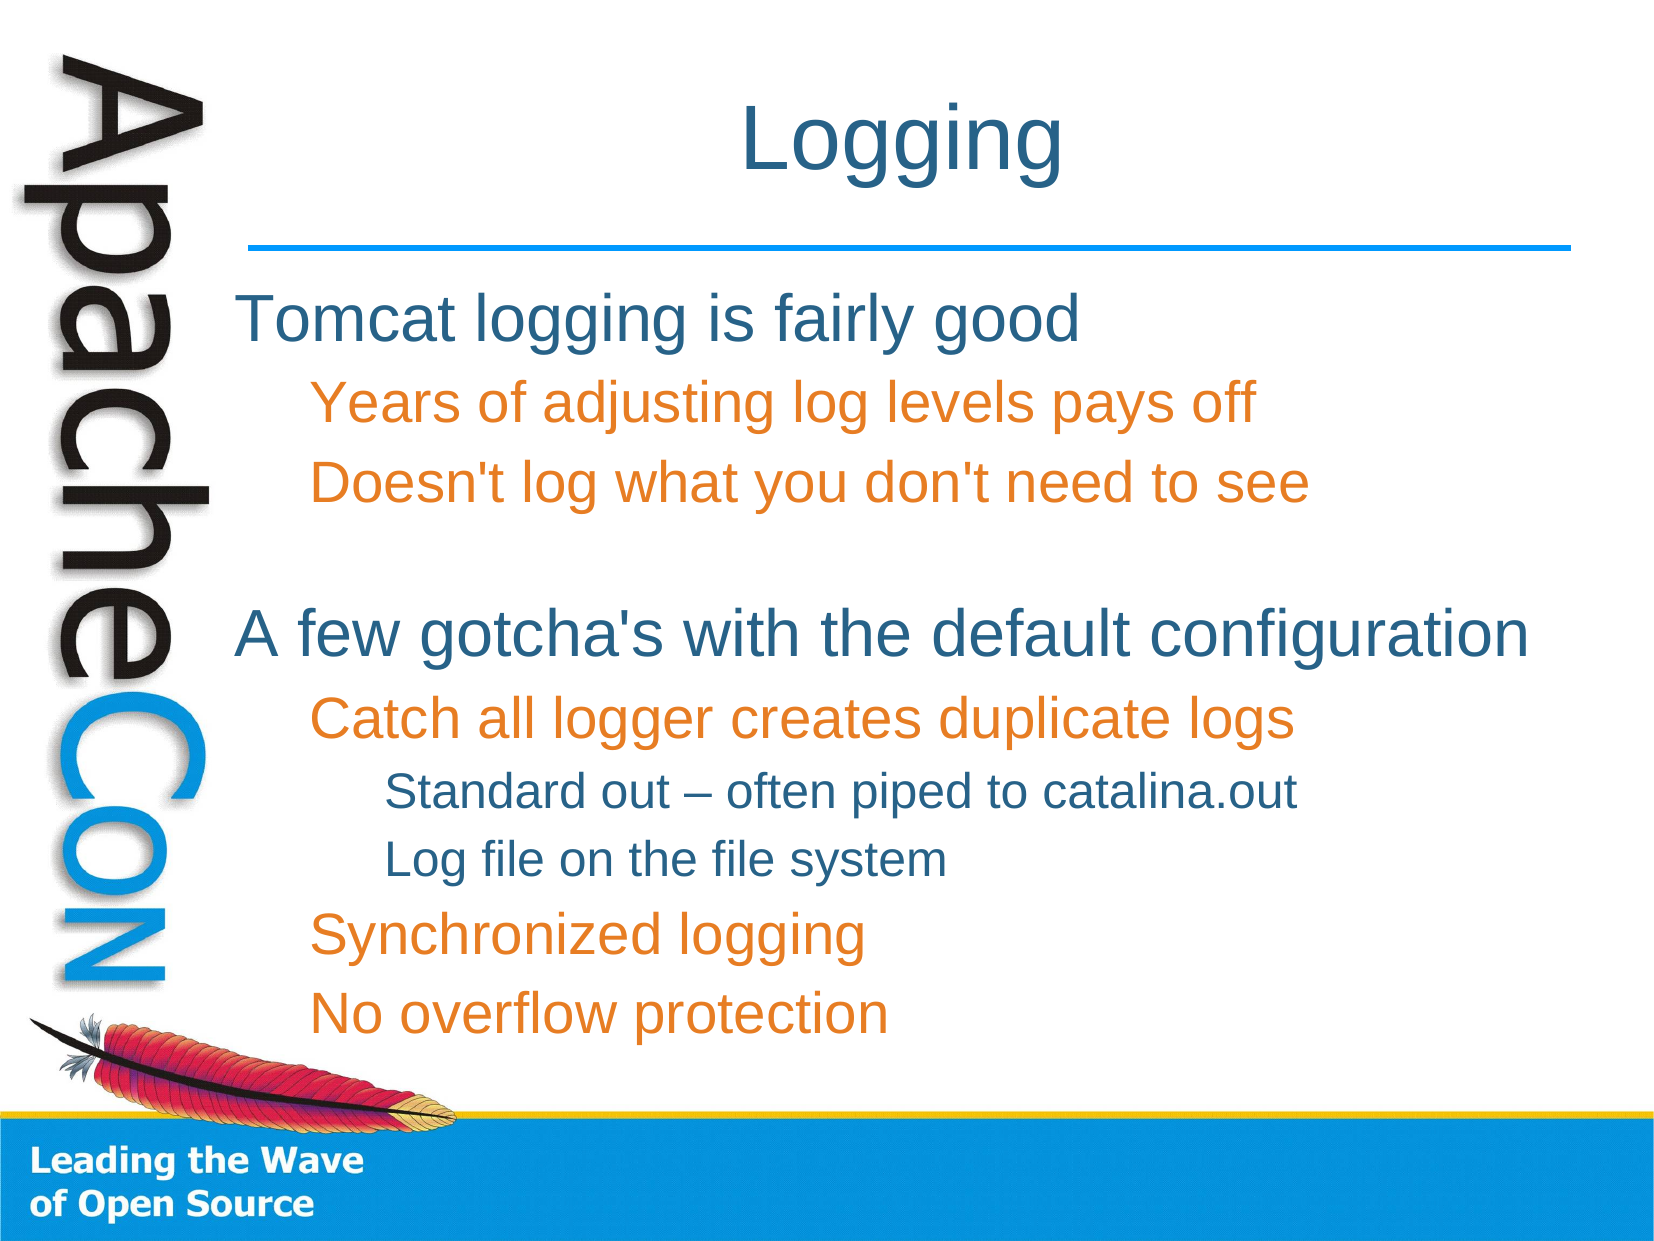

# Logging
Tomcat logging is fairly good
Years of adjusting log levels pays off
Doesn't log what you don't need to see
A few gotcha's with the default configuration
Catch all logger creates duplicate logs
Standard out – often piped to catalina.out
Log file on the file system
Synchronized logging
No overflow protection